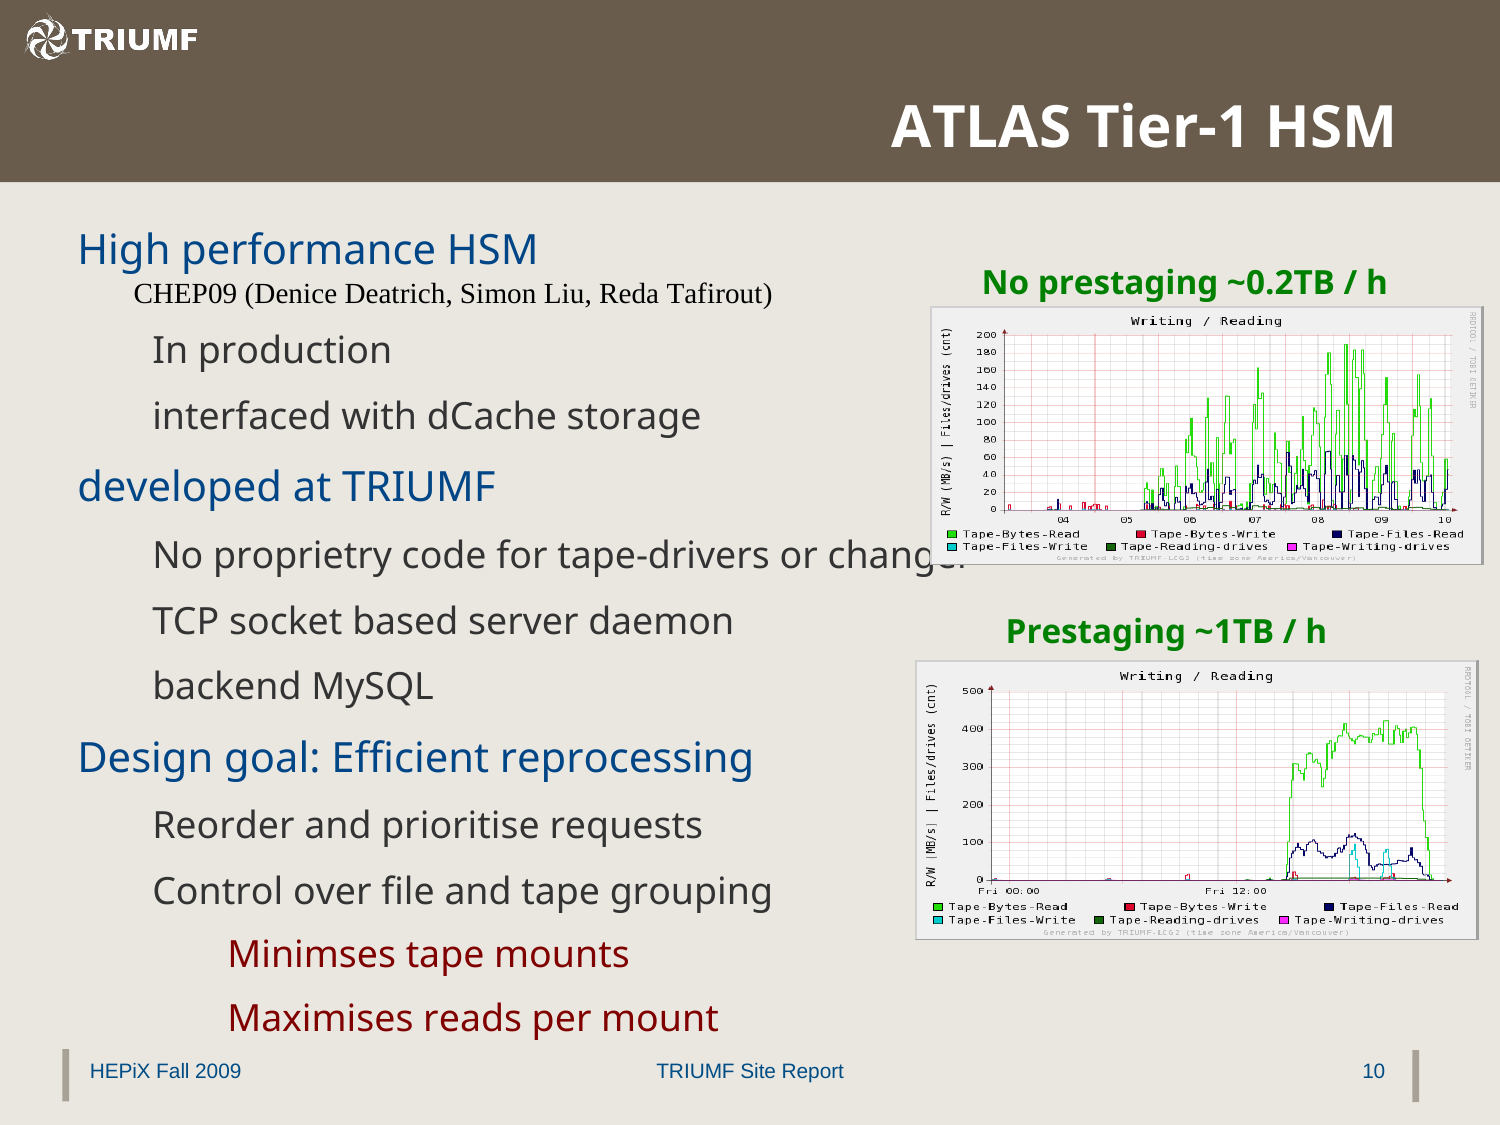

# ATLAS Tier-1 HSM
High performance HSM
CHEP09 (Denice Deatrich, Simon Liu, Reda Tafirout)
In production
interfaced with dCache storage
developed at TRIUMF
No proprietry code for tape-drivers or changer
TCP socket based server daemon
backend MySQL
Design goal: Efficient reprocessing
Reorder and prioritise requests
Control over file and tape grouping
Minimses tape mounts
Maximises reads per mount
No prestaging ~0.2TB / h
Prestaging ~1TB / h
HEPiX Fall 2009
TRIUMF Site Report